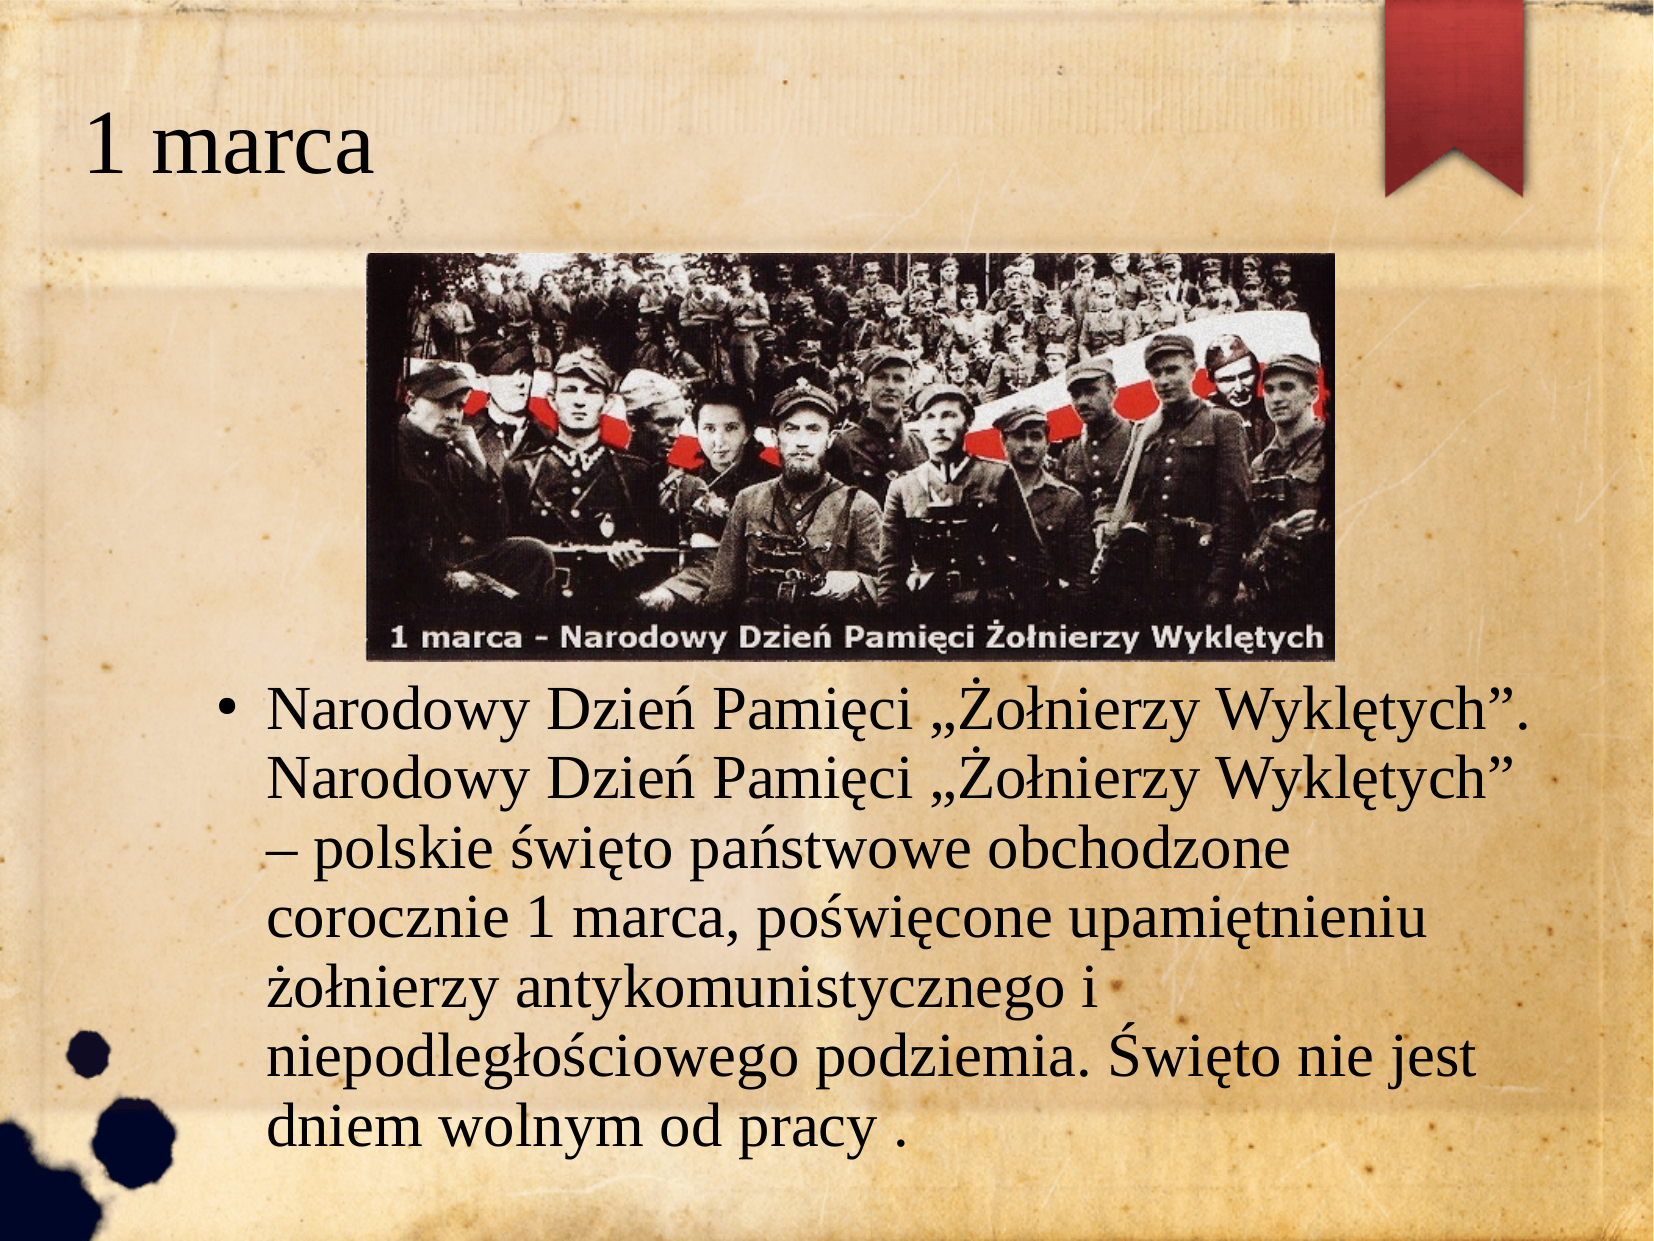

# 1 marca
Narodowy Dzień Pamięci „Żołnierzy Wyklętych”. Narodowy Dzień Pamięci „Żołnierzy Wyklętych” – polskie święto państwowe obchodzone corocznie 1 marca, poświęcone upamiętnieniu żołnierzy antykomunistycznego i niepodległościowego podziemia. Święto nie jest dniem wolnym od pracy .